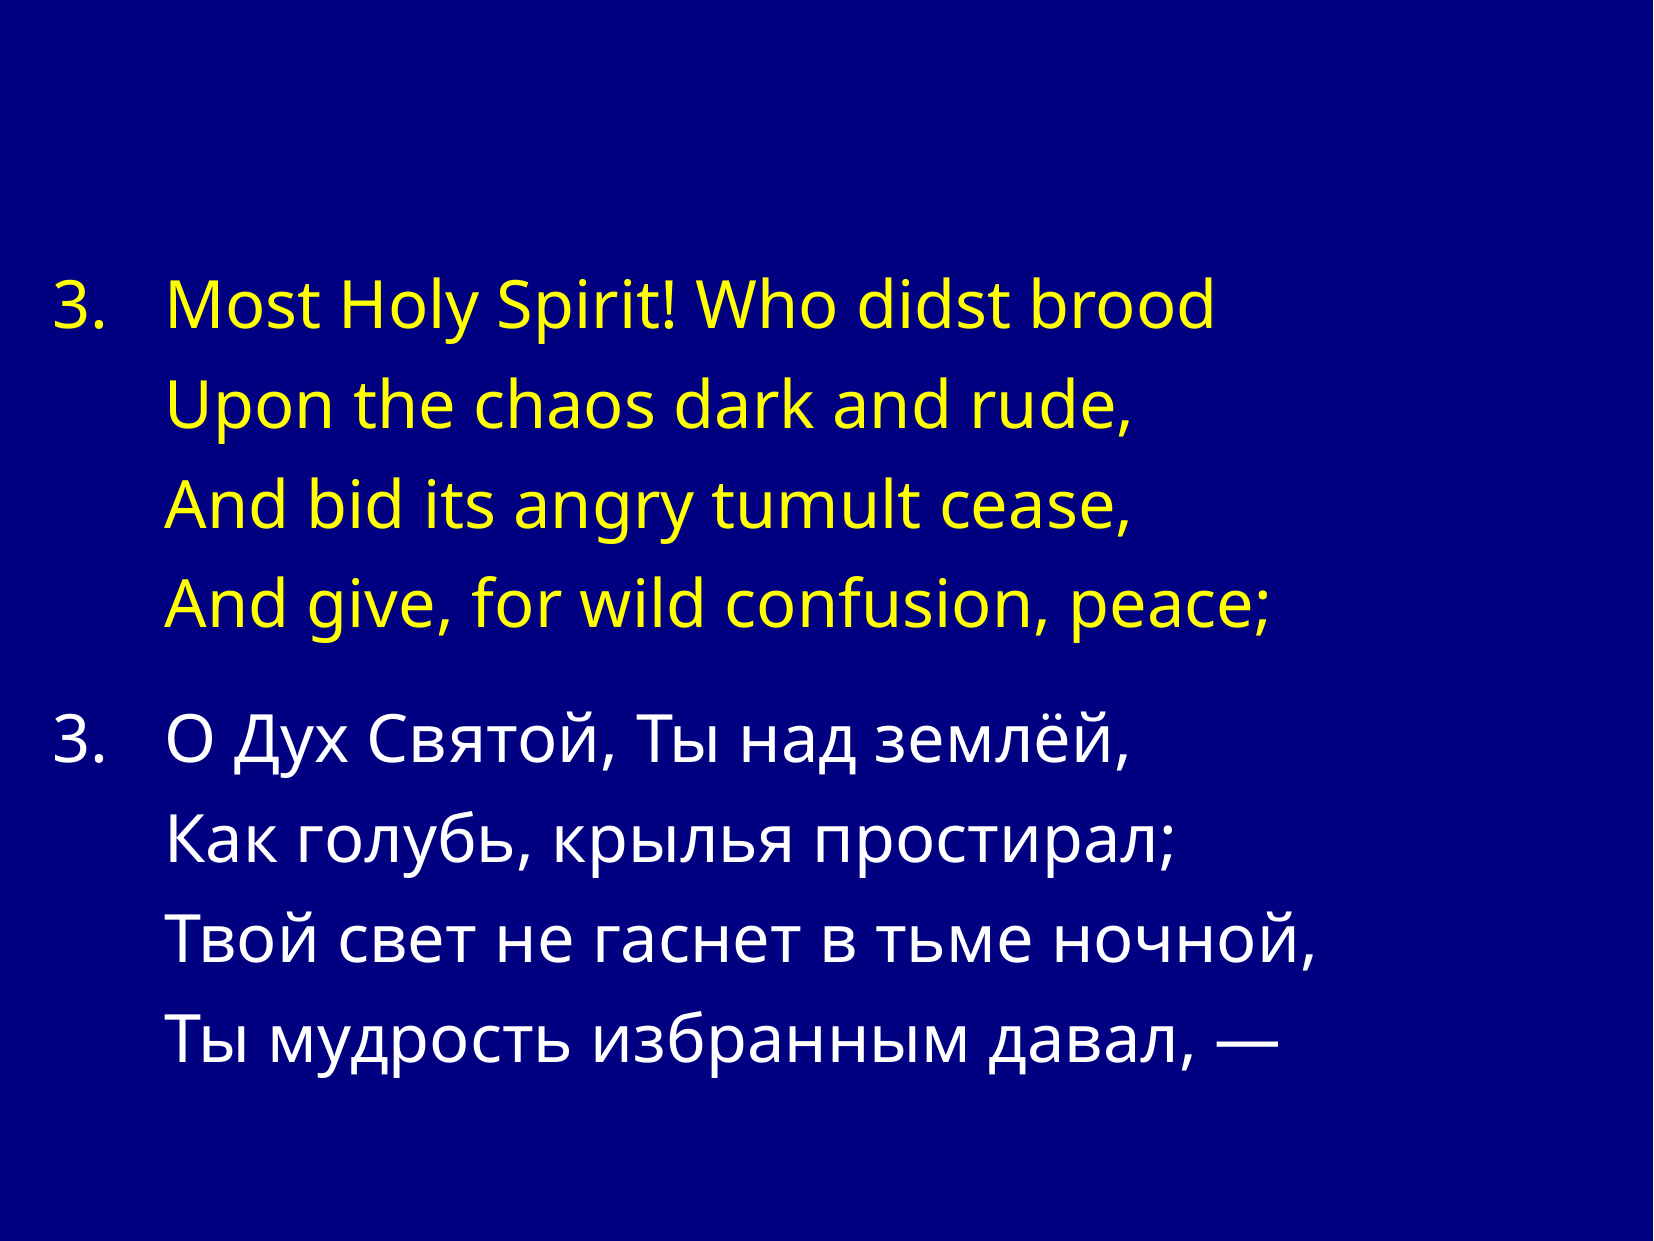

3.	Most Holy Spirit! Who didst brood
	Upon the chaos dark and rude,
	And bid its angry tumult cease,
	And give, for wild confusion, peace;
3.	О Дух Святой, Ты над землёй,
	Как голубь, крылья простирал;
	Твой свет не гаснет в тьме ночной,
	Ты мудрость избранным давал, ―